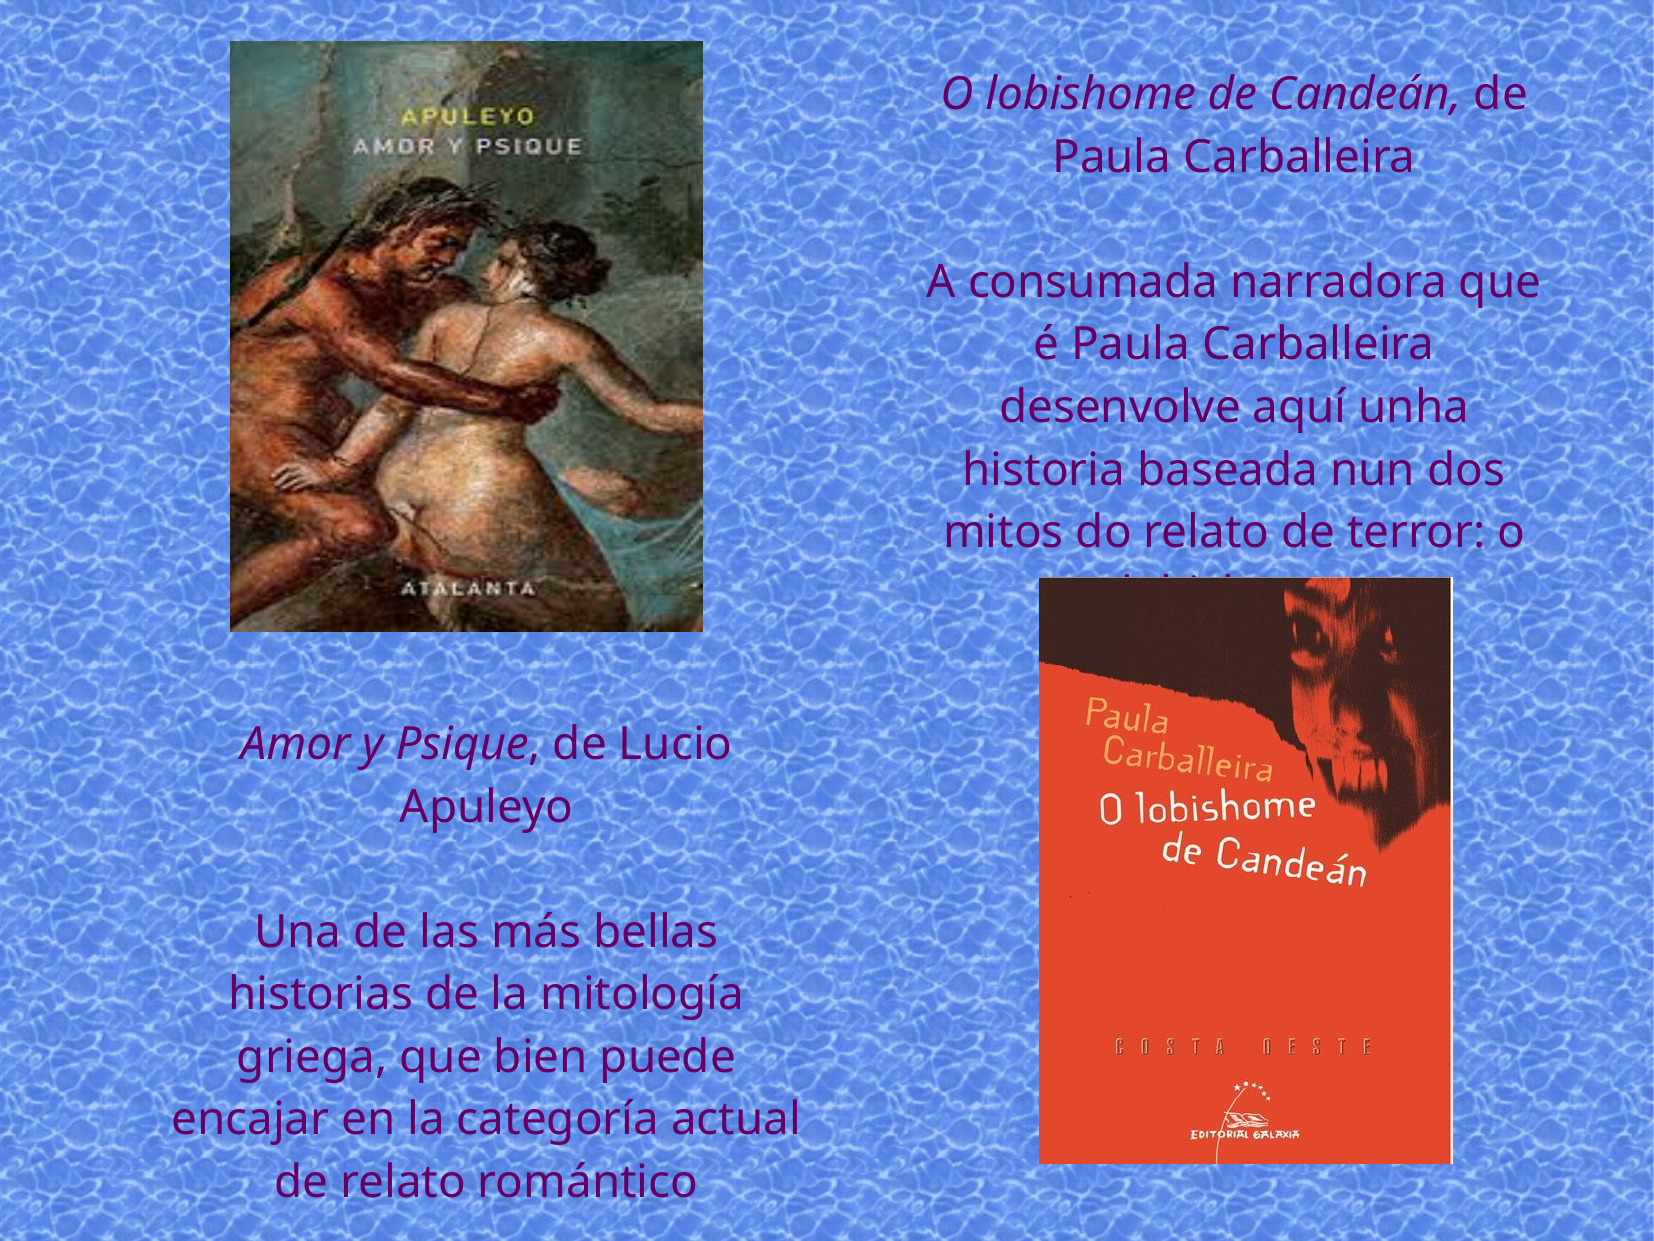

O lobishome de Candeán, de Paula Carballeira
A consumada narradora que é Paula Carballeira desenvolve aquí unha historia baseada nun dos mitos do relato de terror: o lobishome
Amor y Psique, de Lucio Apuleyo
Una de las más bellas historias de la mitología griega, que bien puede encajar en la categoría actual de relato romántico